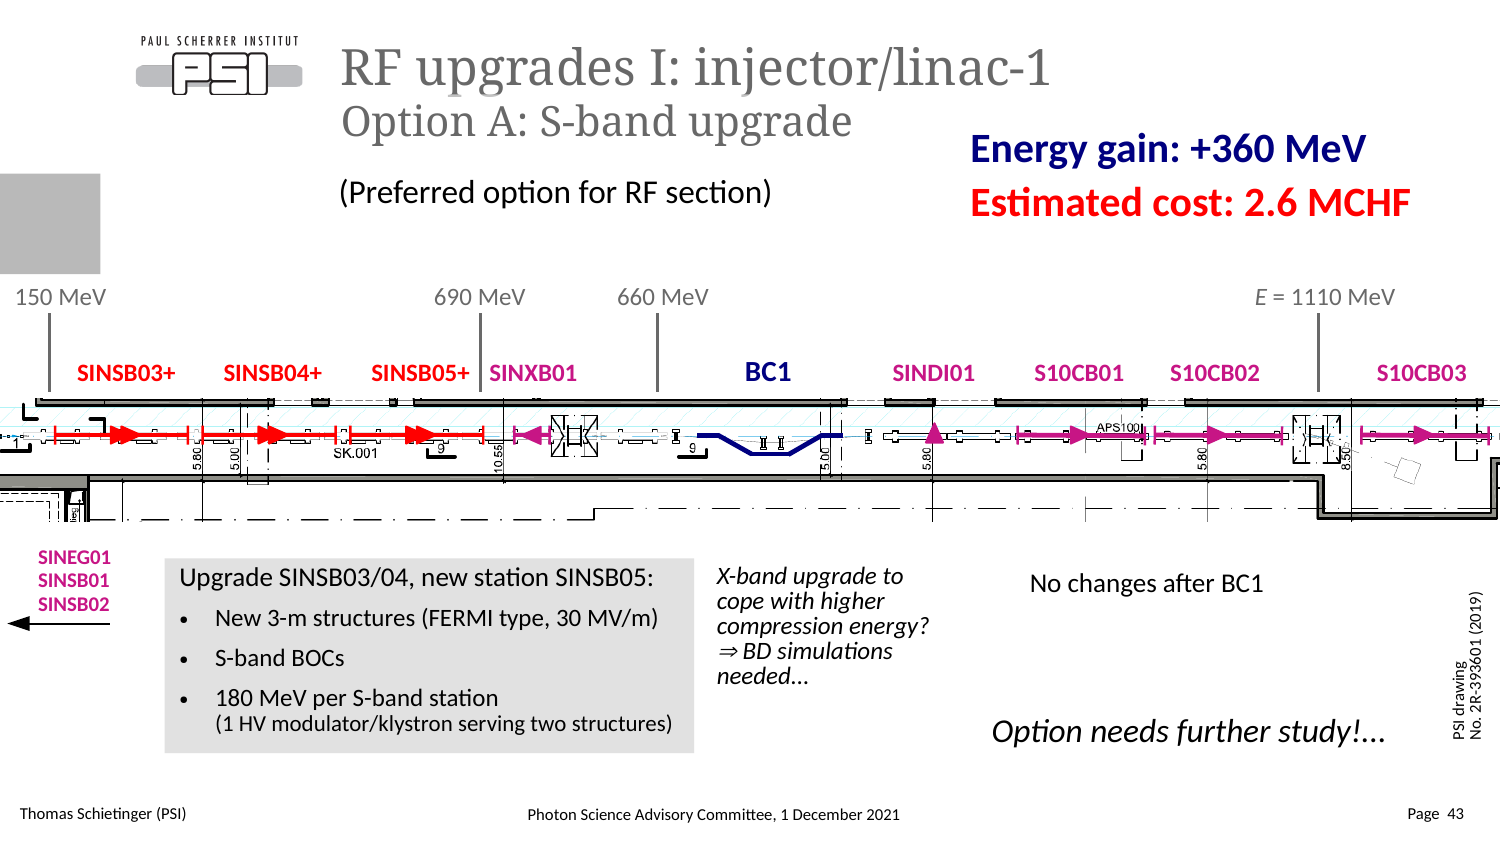

# RF upgrades I: injector/linac-1
Option A: S-band upgrade
Energy gain: +360 MeV
(Preferred option for RF section)
Estimated cost: 2.6 MCHF
690 MeV
150 MeV
660 MeV
E = 1110 MeV
BC1
SINSB03+
SINSB04+
SINXB01
SINDI01
S10CB01
S10CB02
S10CB03
SINSB05+
SINEG01
SINSB01
SINSB02
Upgrade SINSB03/04, new station SINSB05:
New 3-m structures (FERMI type, 30 MV/m)
S-band BOCs
180 MeV per S-band station
(1 HV modulator/klystron serving two structures)
X-band upgrade to cope with higher compression energy?
⇒ BD simulations needed...
No changes after BC1
PSI drawing
No. 2R-393601 (2019)
Option needs further study!...